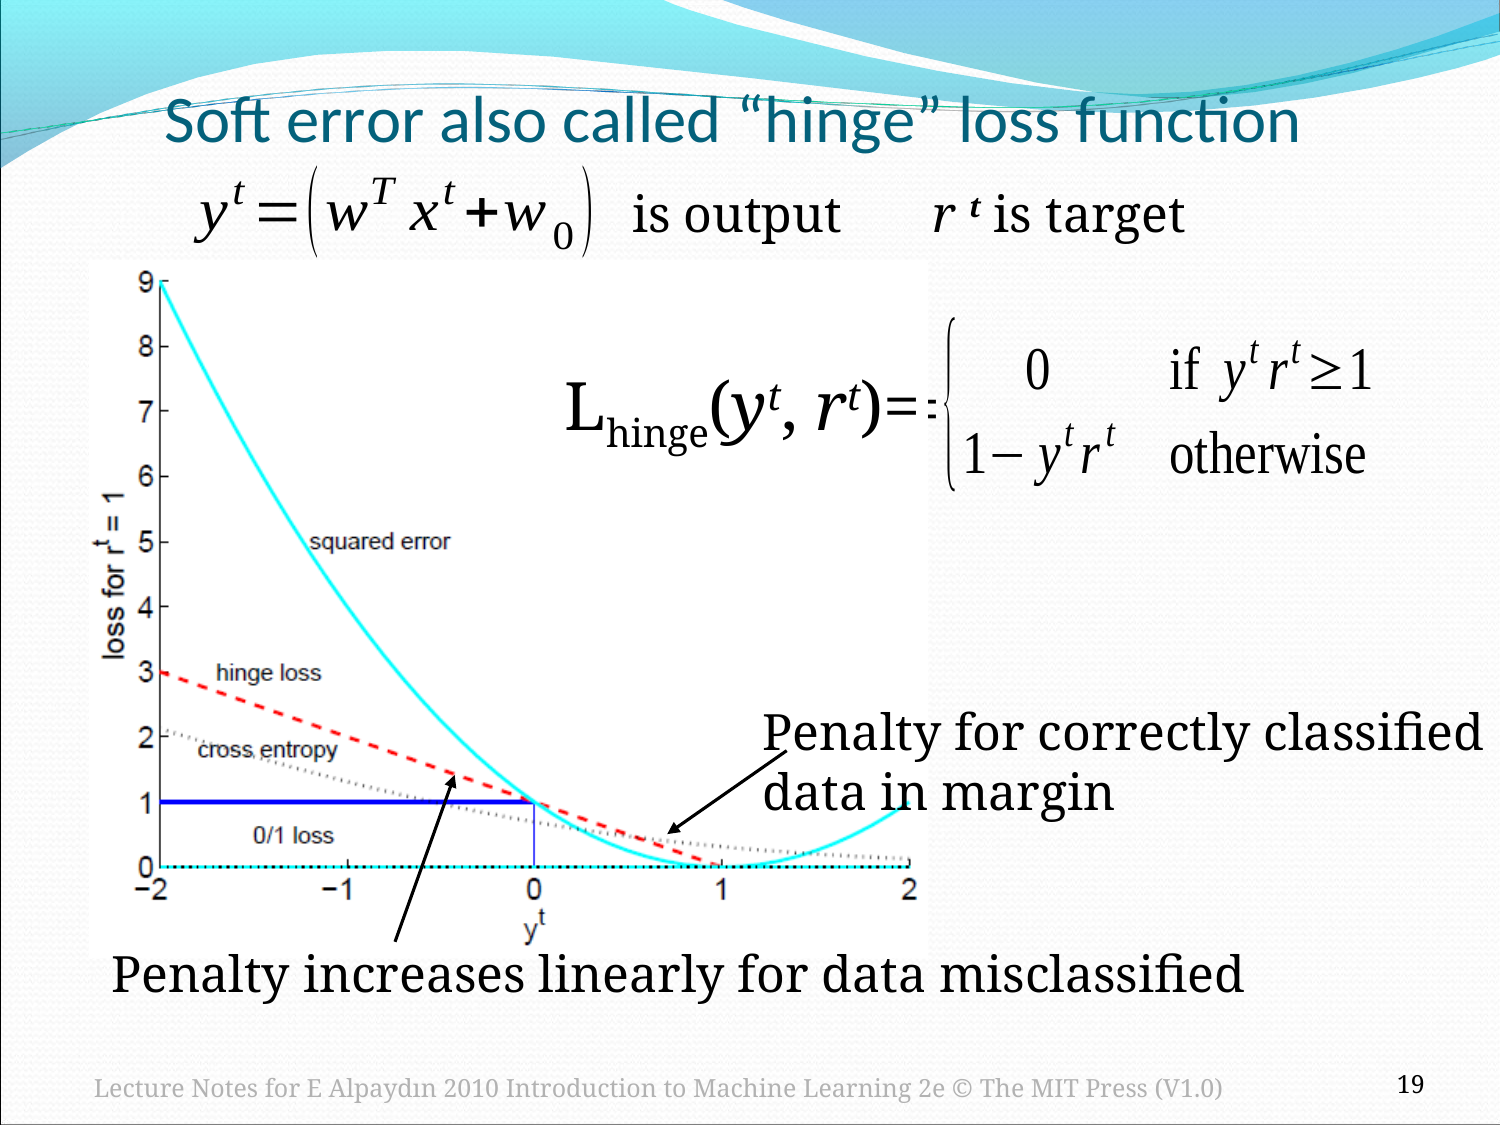

# Soft error also called “hinge” loss function
is output	r t is target
Lhinge(yt, rt)=
Penalty for correctly classified
data in margin
Penalty increases linearly for data misclassified
Lecture Notes for E Alpaydın 2010 Introduction to Machine Learning 2e © The MIT Press (V1.0)